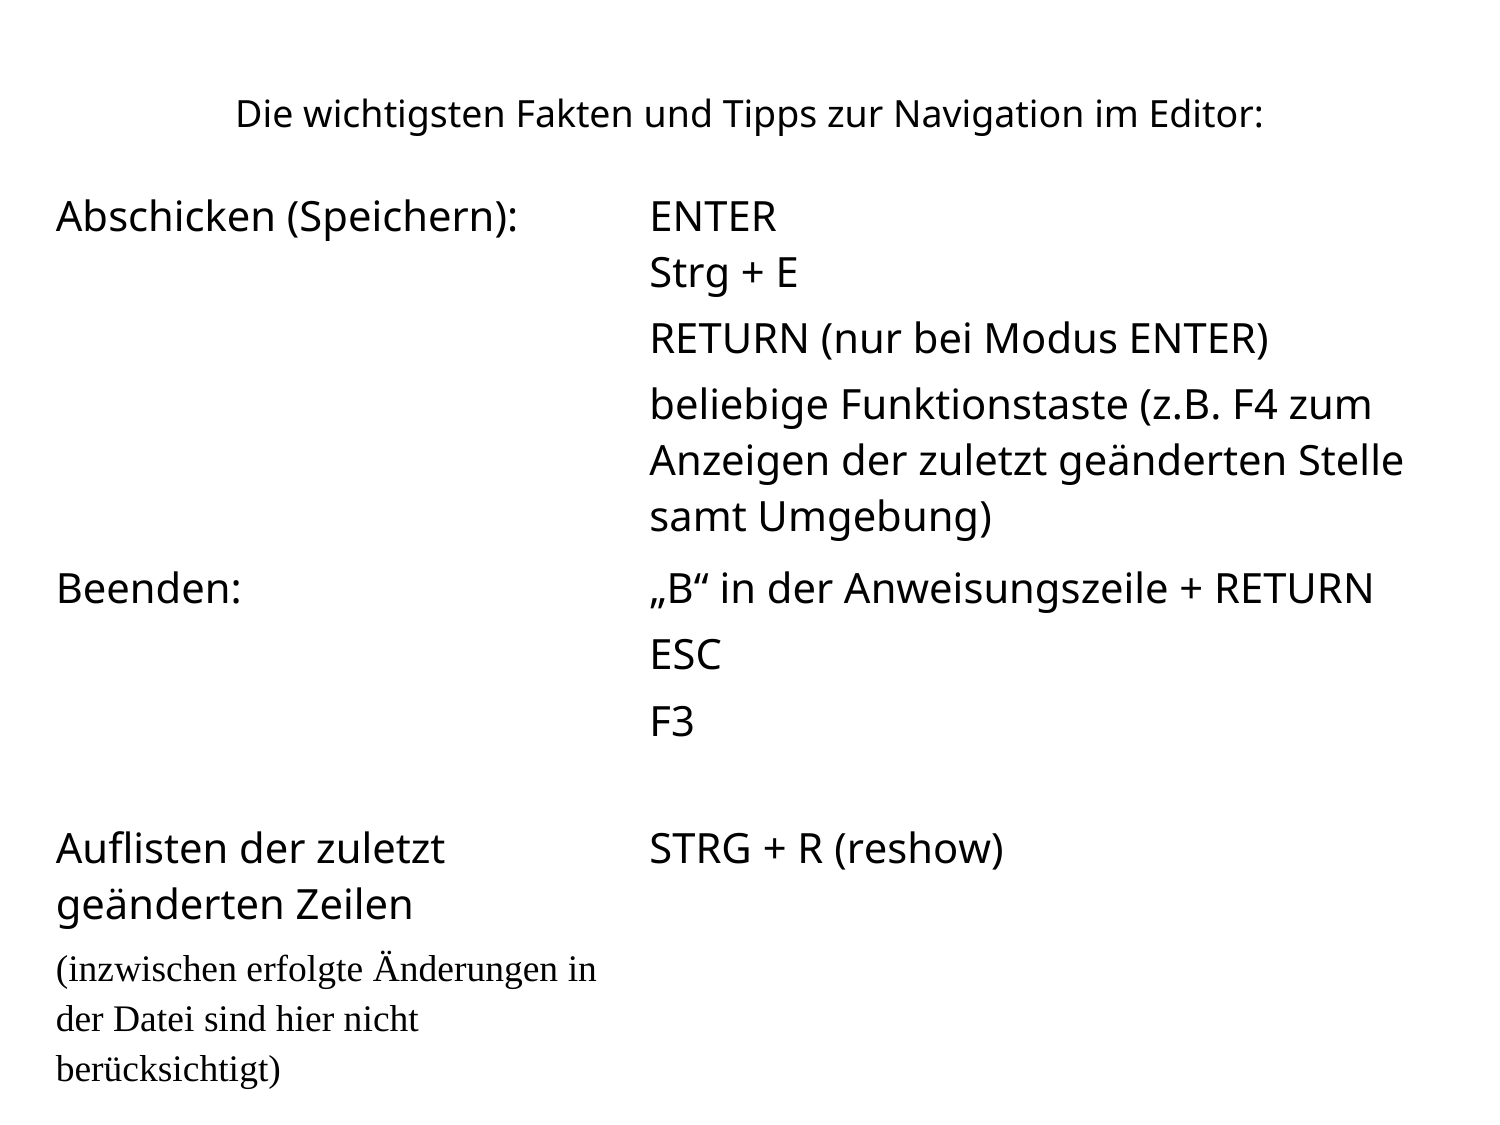

Die wichtigsten Fakten und Tipps zur Navigation im Editor:
| Abschicken (Speichern): | ENTER Strg + E RETURN (nur bei Modus ENTER) beliebige Funktionstaste (z.B. F4 zum Anzeigen der zuletzt geänderten Stelle samt Umgebung) |
| --- | --- |
| Beenden: | „B“ in der Anweisungszeile + RETURN ESC F3 |
| Auflisten der zuletzt geänderten Zeilen (inzwischen erfolgte Änderungen in der Datei sind hier nicht berücksichtigt) | STRG + R (reshow) |